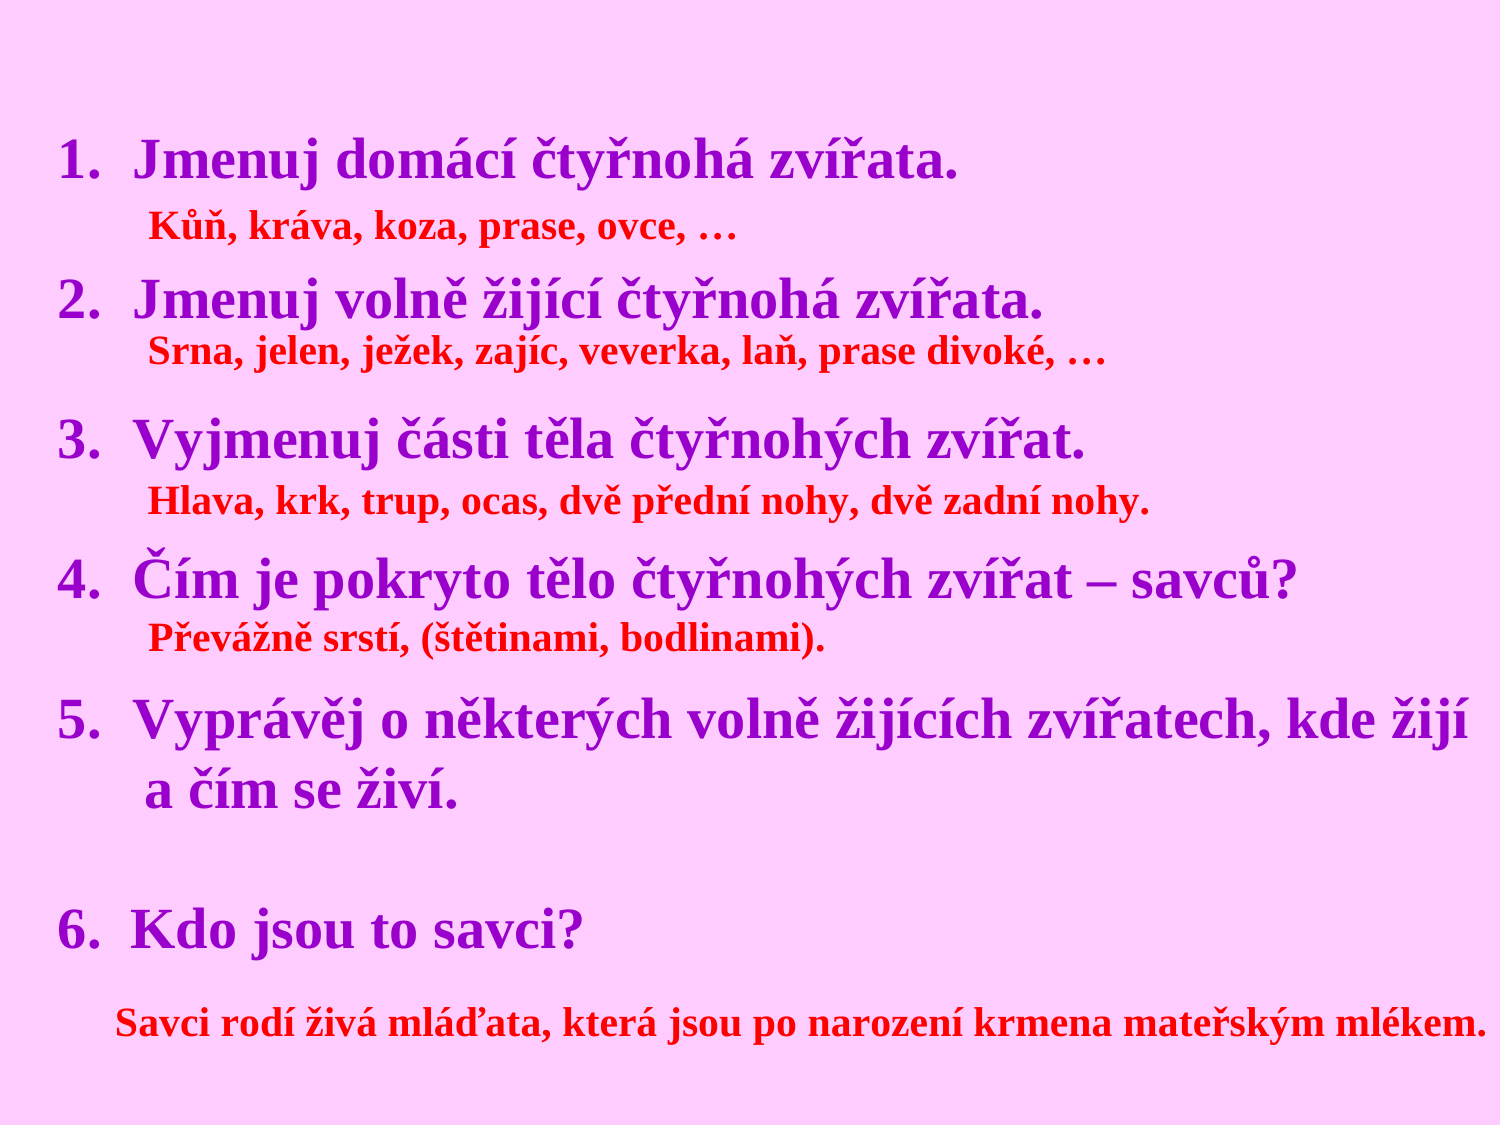

Jmenuj domácí čtyřnohá zvířata.
Jmenuj volně žijící čtyřnohá zvířata.
Vyjmenuj části těla čtyřnohých zvířat.
Čím je pokryto tělo čtyřnohých zvířat – savců?
Vyprávěj o některých volně žijících zvířatech, kde žijí
 a čím se živí.
6. Kdo jsou to savci?
Kůň, kráva, koza, prase, ovce, …
Srna, jelen, ježek, zajíc, veverka, laň, prase divoké, …
Hlava, krk, trup, ocas, dvě přední nohy, dvě zadní nohy.
Převážně srstí, (štětinami, bodlinami).
Savci rodí živá mláďata, která jsou po narození krmena mateřským mlékem.